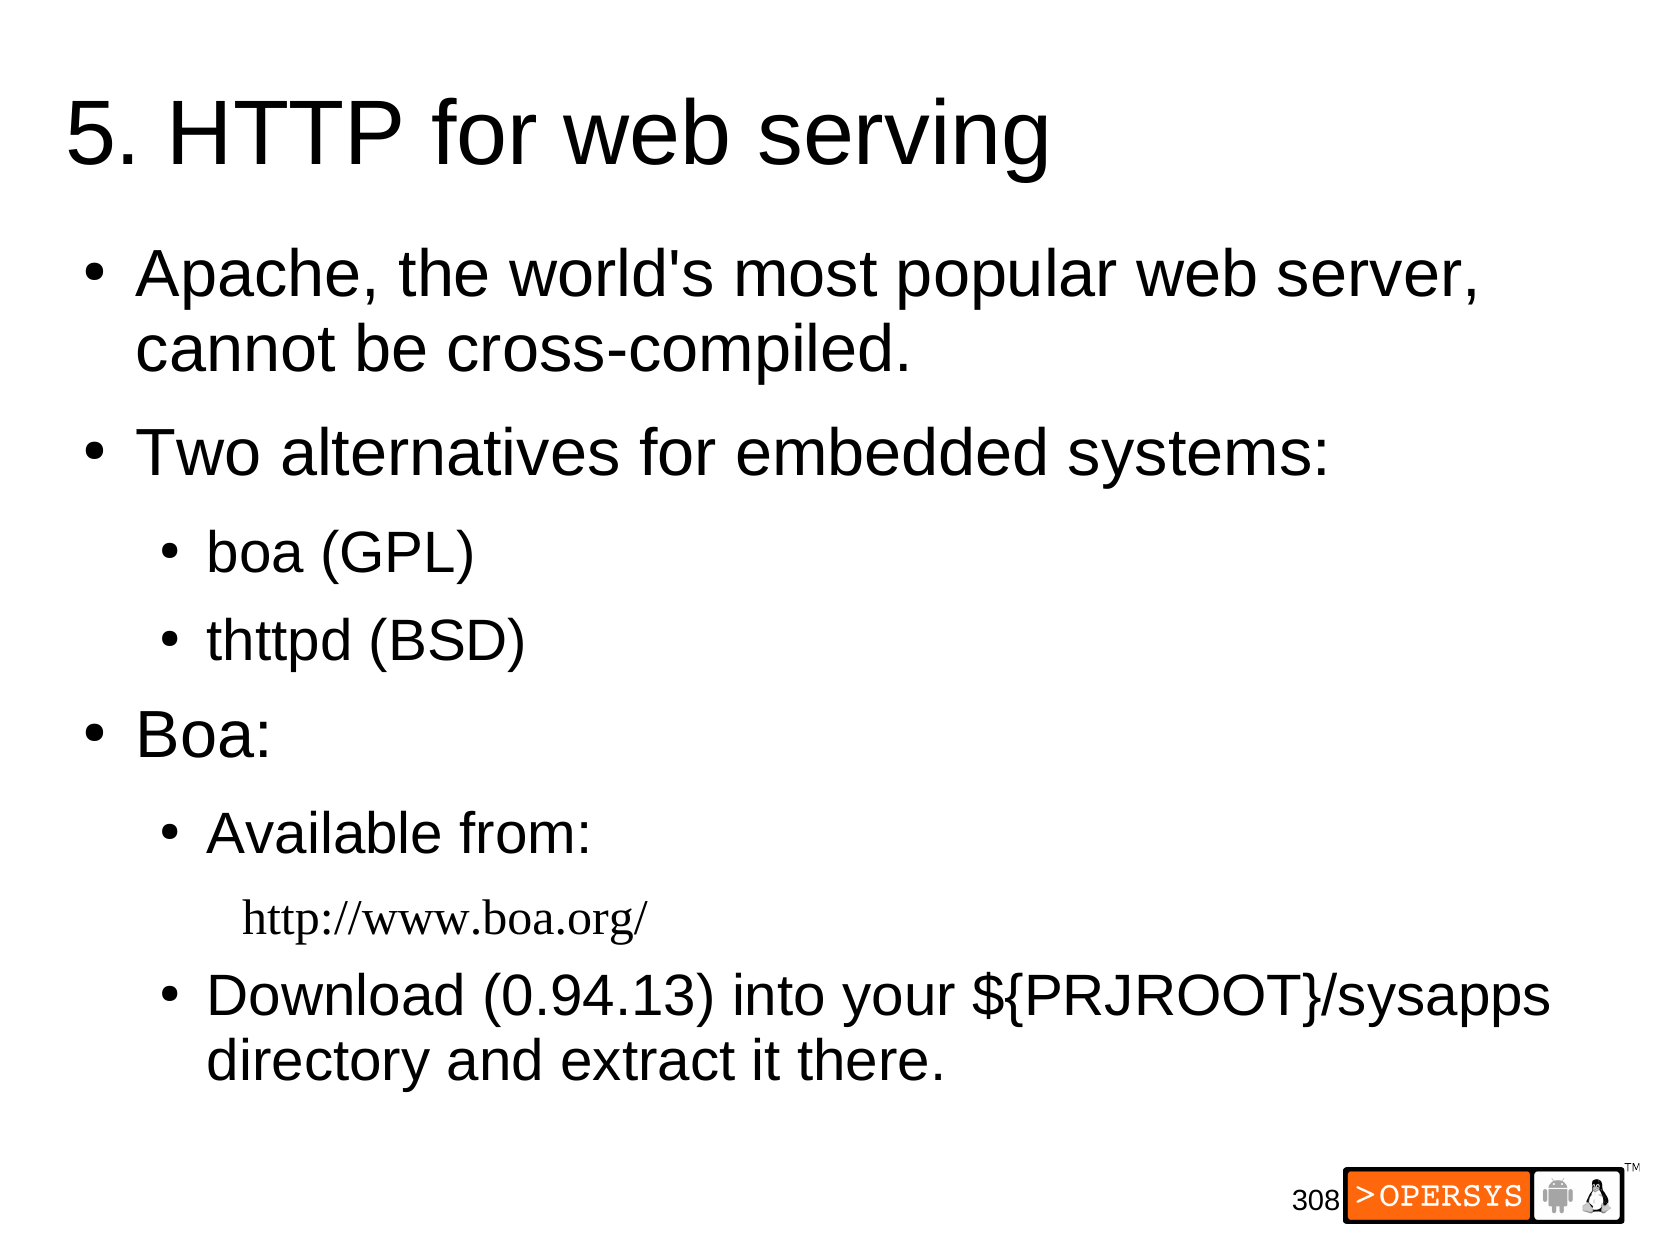

# 5. HTTP for web serving
Apache, the world's most popular web server, cannot be cross-compiled.
Two alternatives for embedded systems:
boa (GPL)
thttpd (BSD)
Boa:
Available from:
http://www.boa.org/
Download (0.94.13) into your ${PRJROOT}/sysapps directory and extract it there.